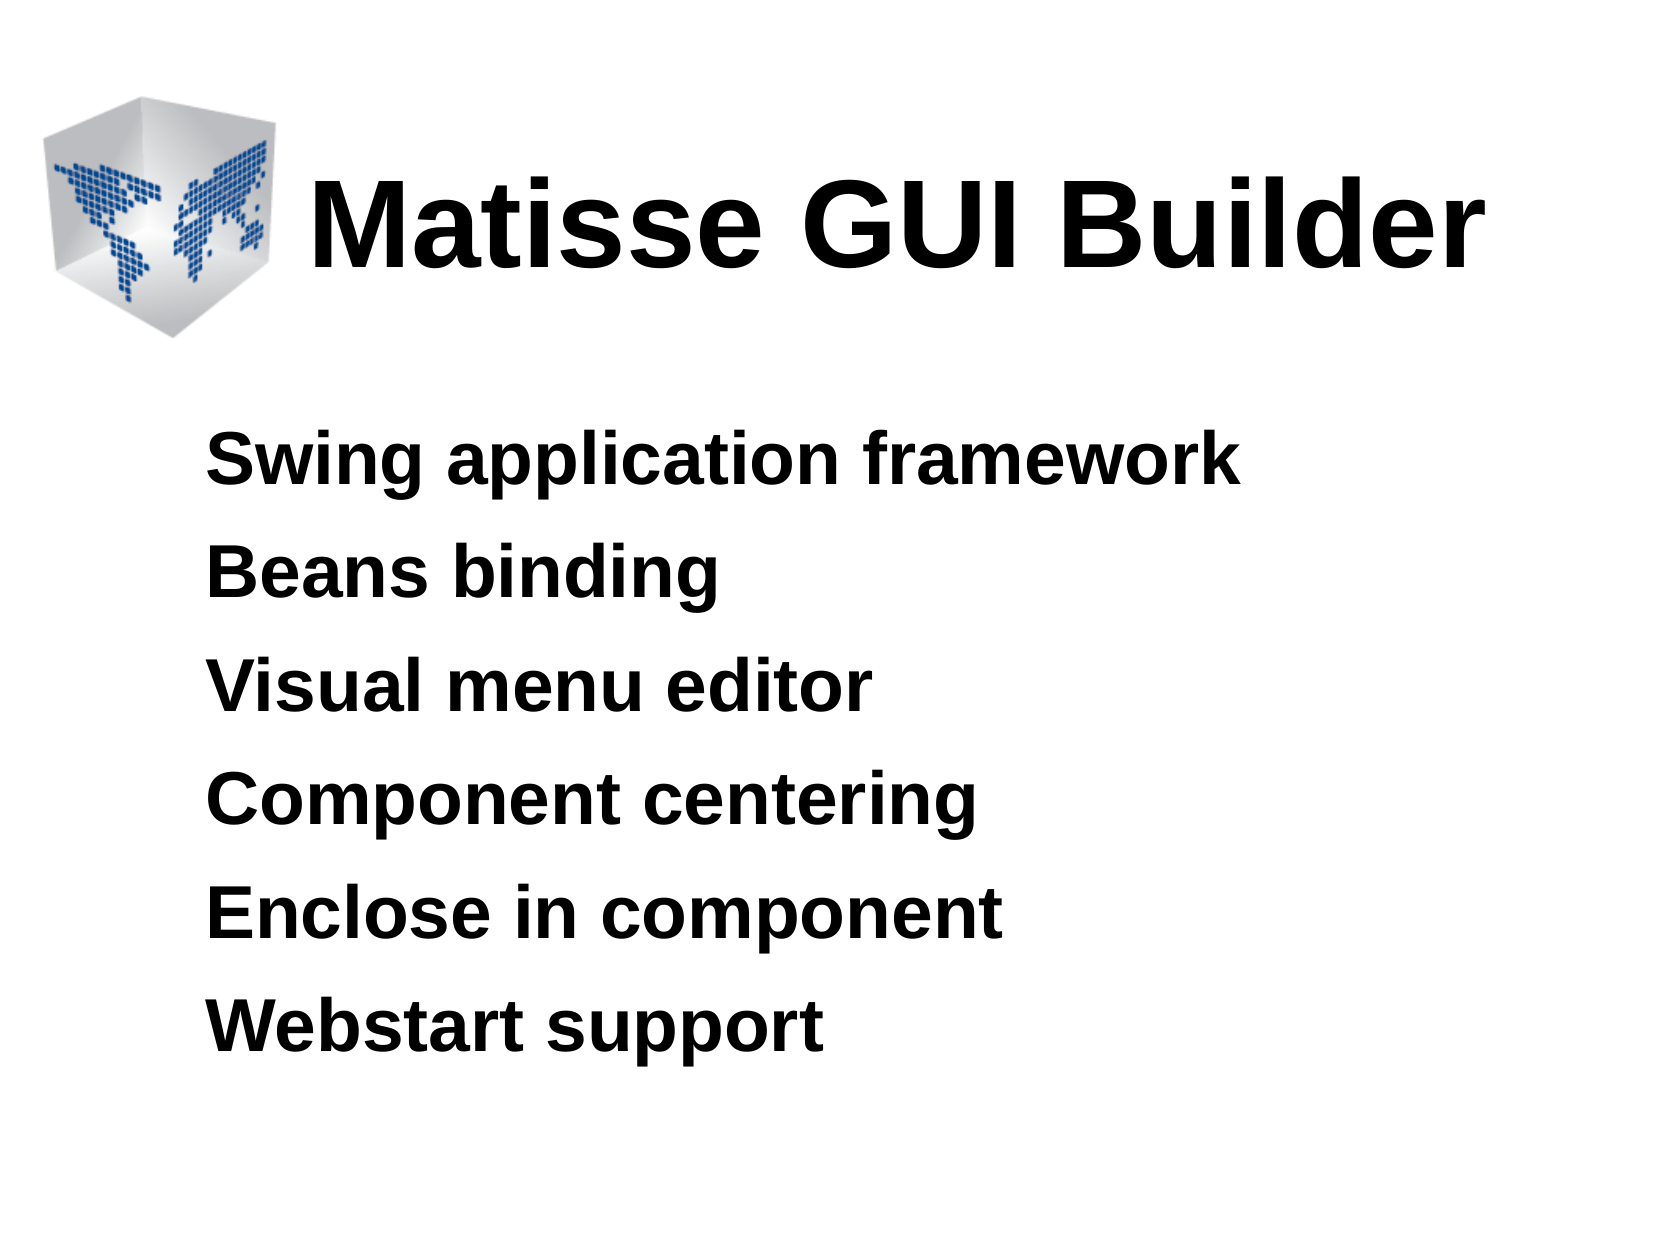

# Matisse GUI Builder
Swing application framework
Beans binding
Visual menu editor
Component centering
Enclose in component
Webstart support